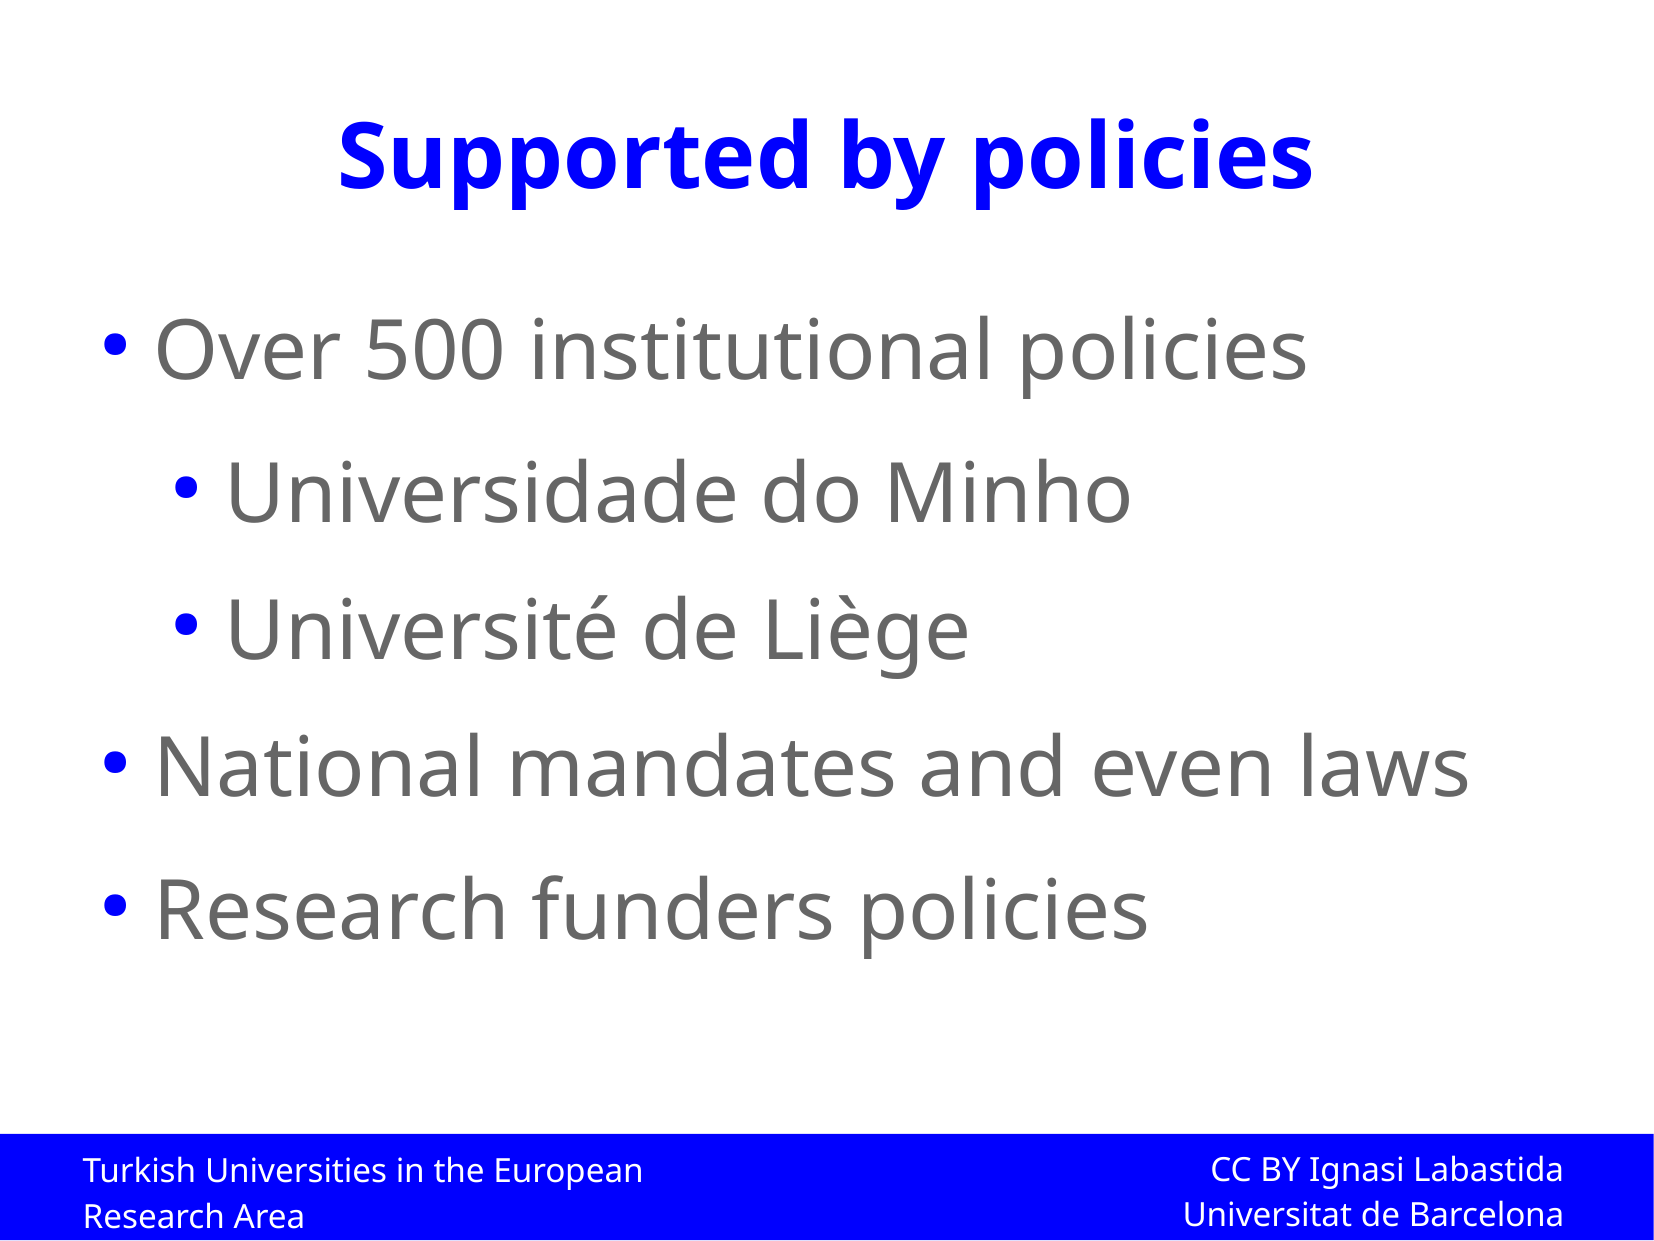

# Supported by policies
Over 500 institutional policies
Universidade do Minho
Université de Liège
National mandates and even laws
Research funders policies